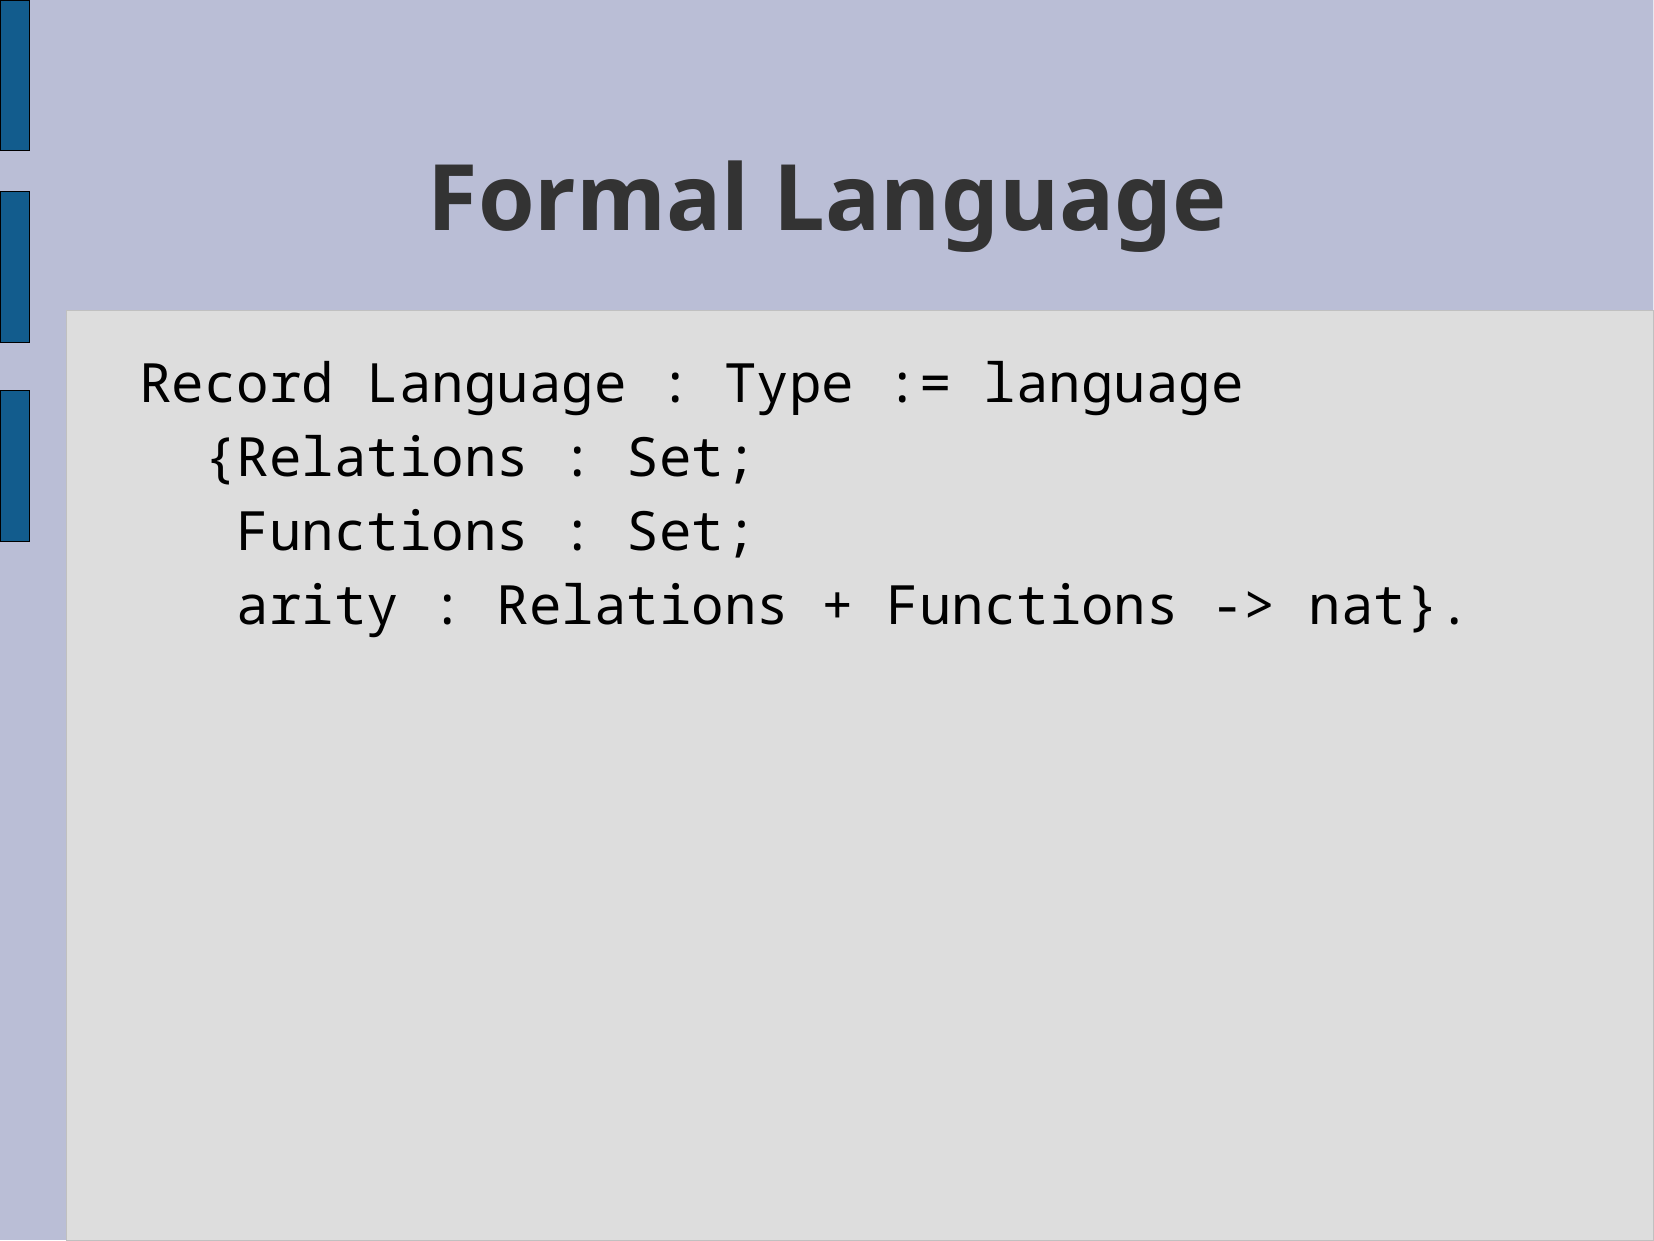

# Formal Language
Record Language : Type := language
 {Relations : Set;
 Functions : Set;
 arity : Relations + Functions -> nat}.